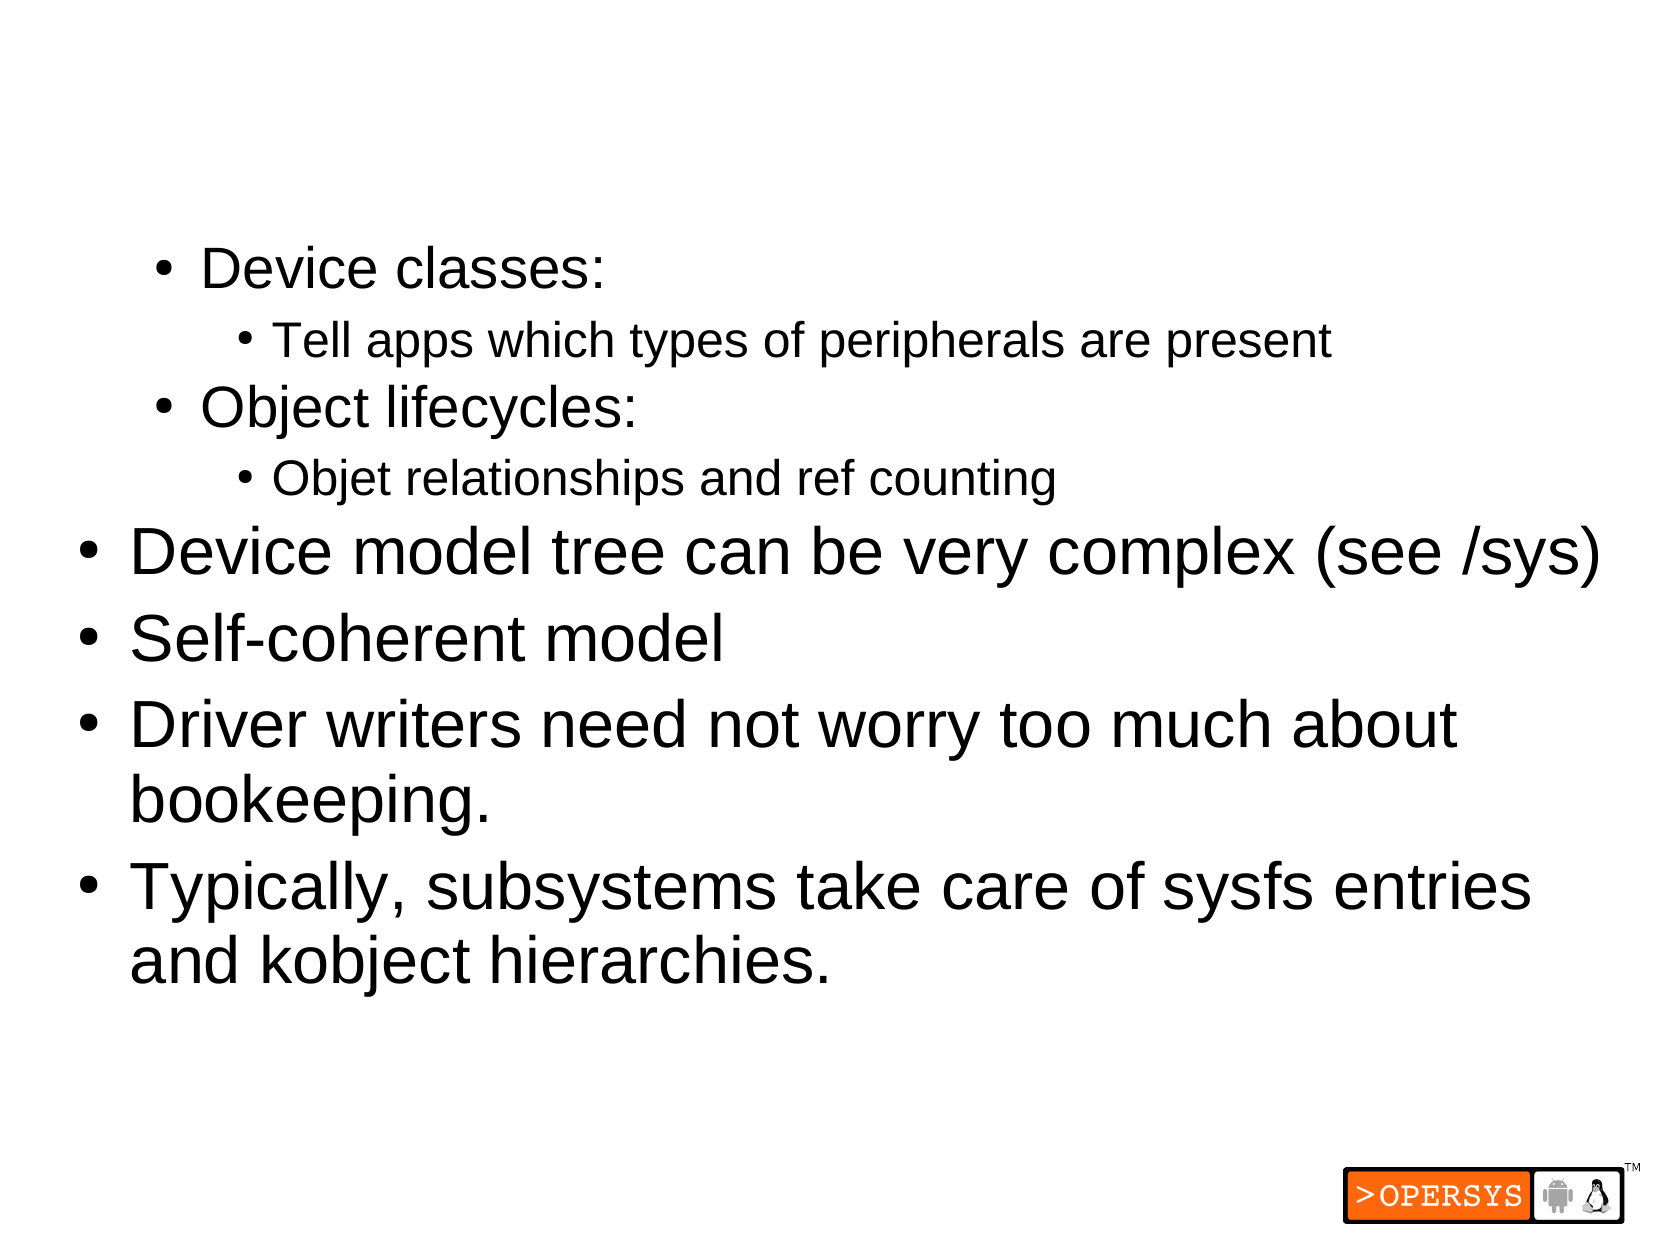

# Device classes:
Tell apps which types of peripherals are present
Object lifecycles:
Objet relationships and ref counting
Device model tree can be very complex (see /sys)
Self-coherent model
Driver writers need not worry too much about bookeeping.
Typically, subsystems take care of sysfs entries and kobject hierarchies.